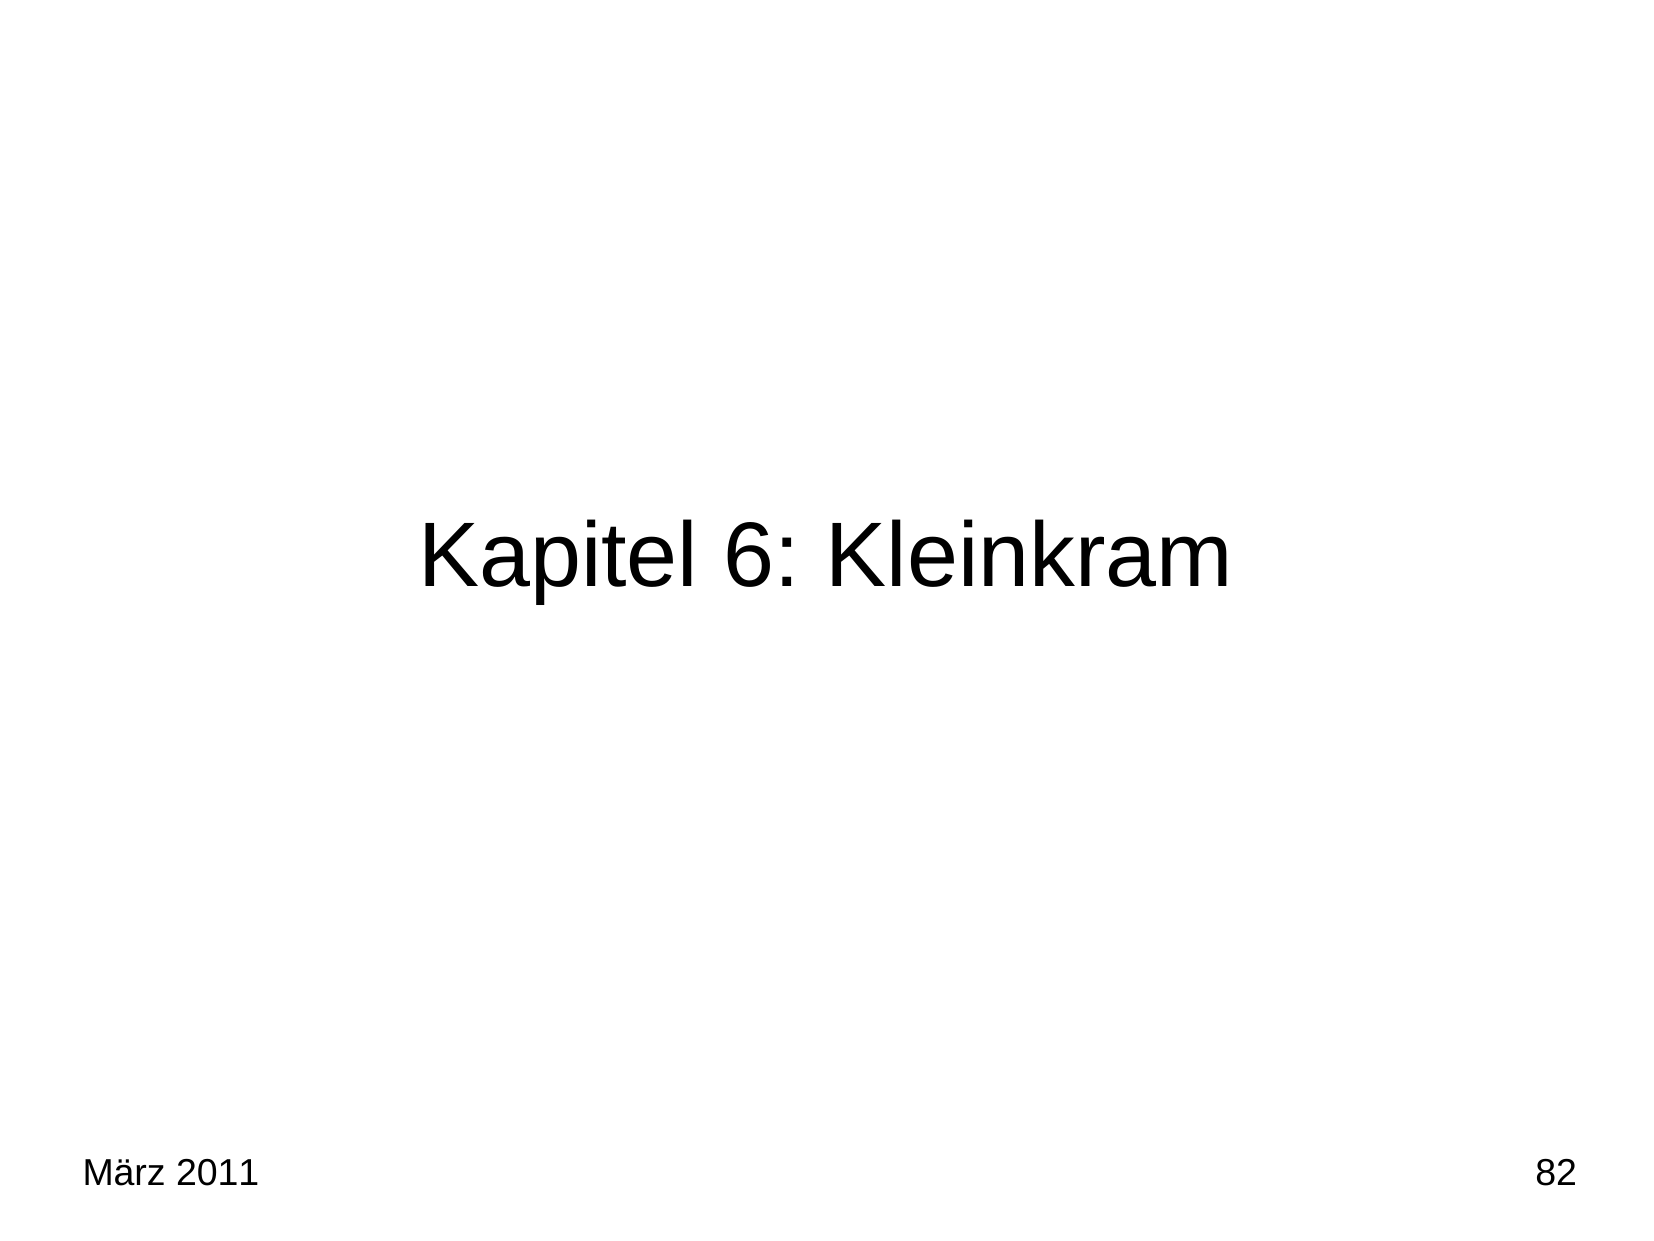

# Kapitel 6: Kleinkram
März 2011
82